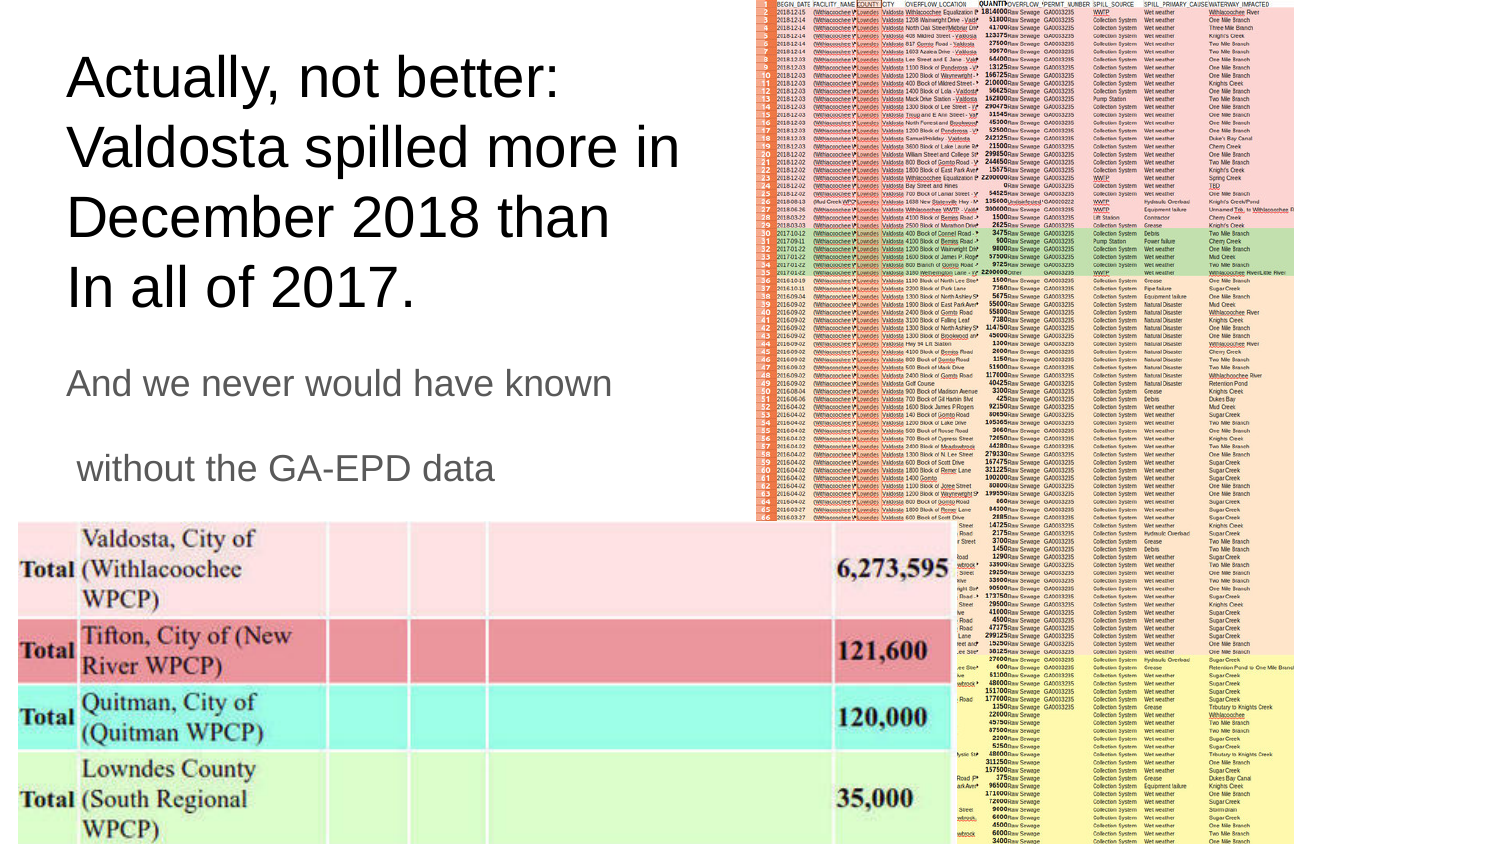

# Actually, not better: Valdosta spilled more in December 2018 than In all of 2017.
And we never would have known
 without the GA-EPD data